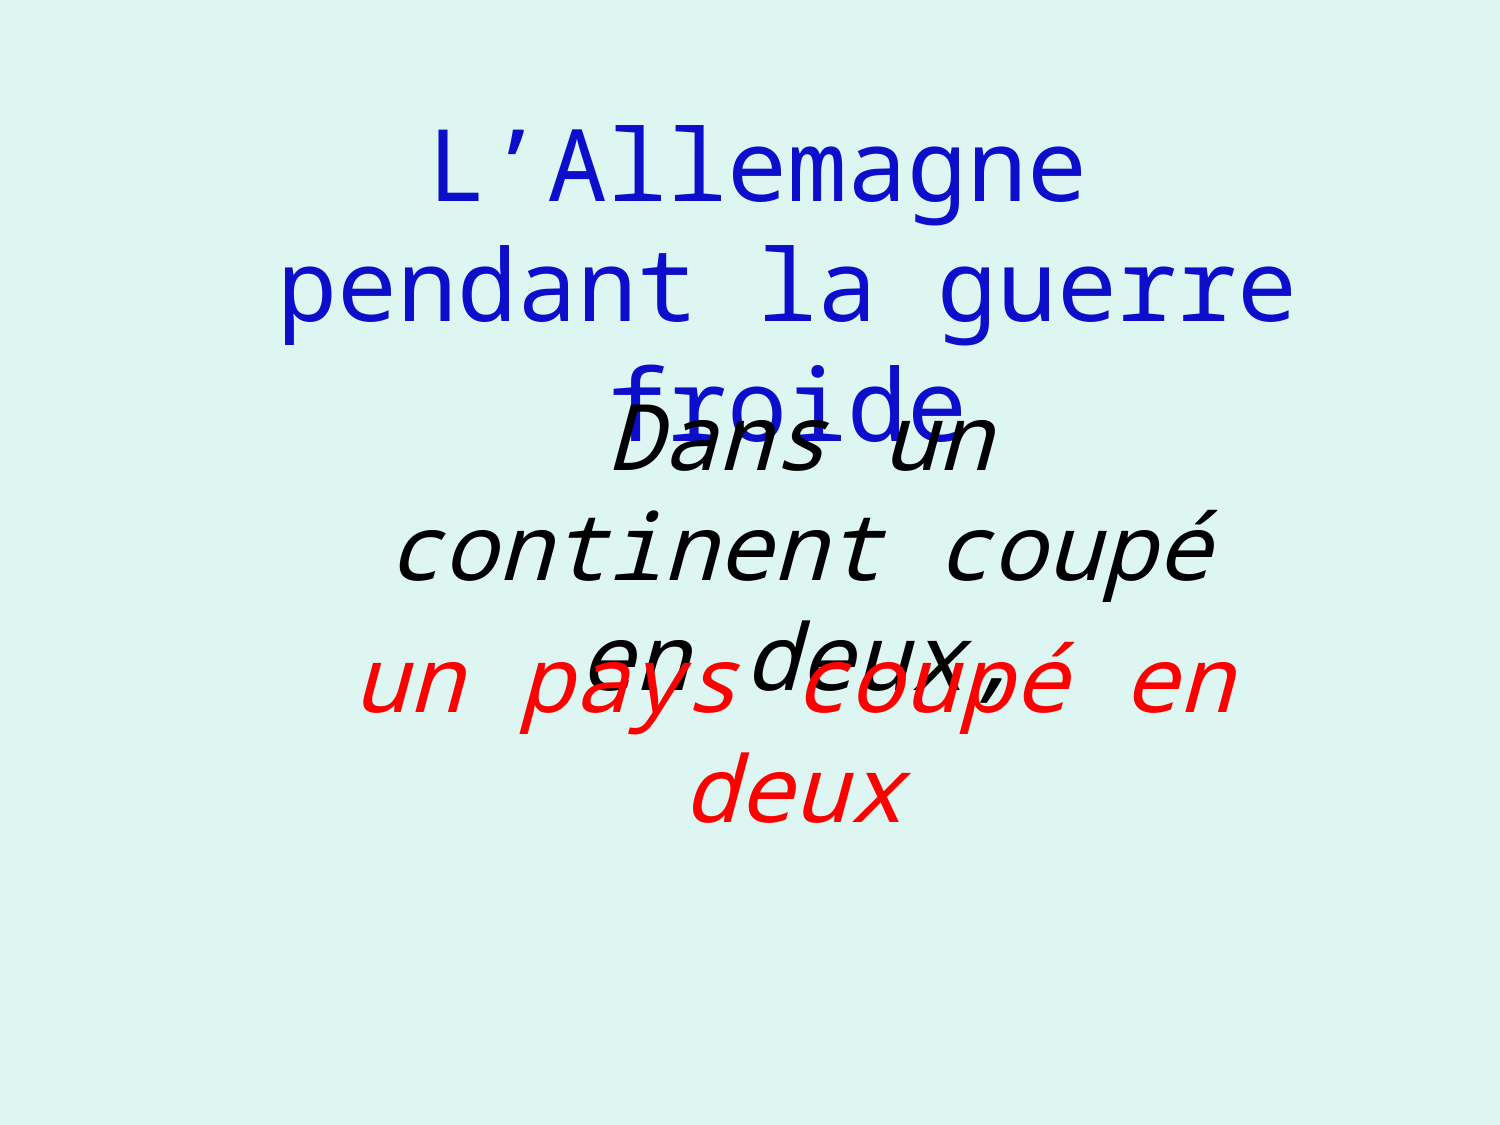

# L’Allemagne pendant la guerre froide
Dans un continent coupé en deux,
un pays coupé en deux